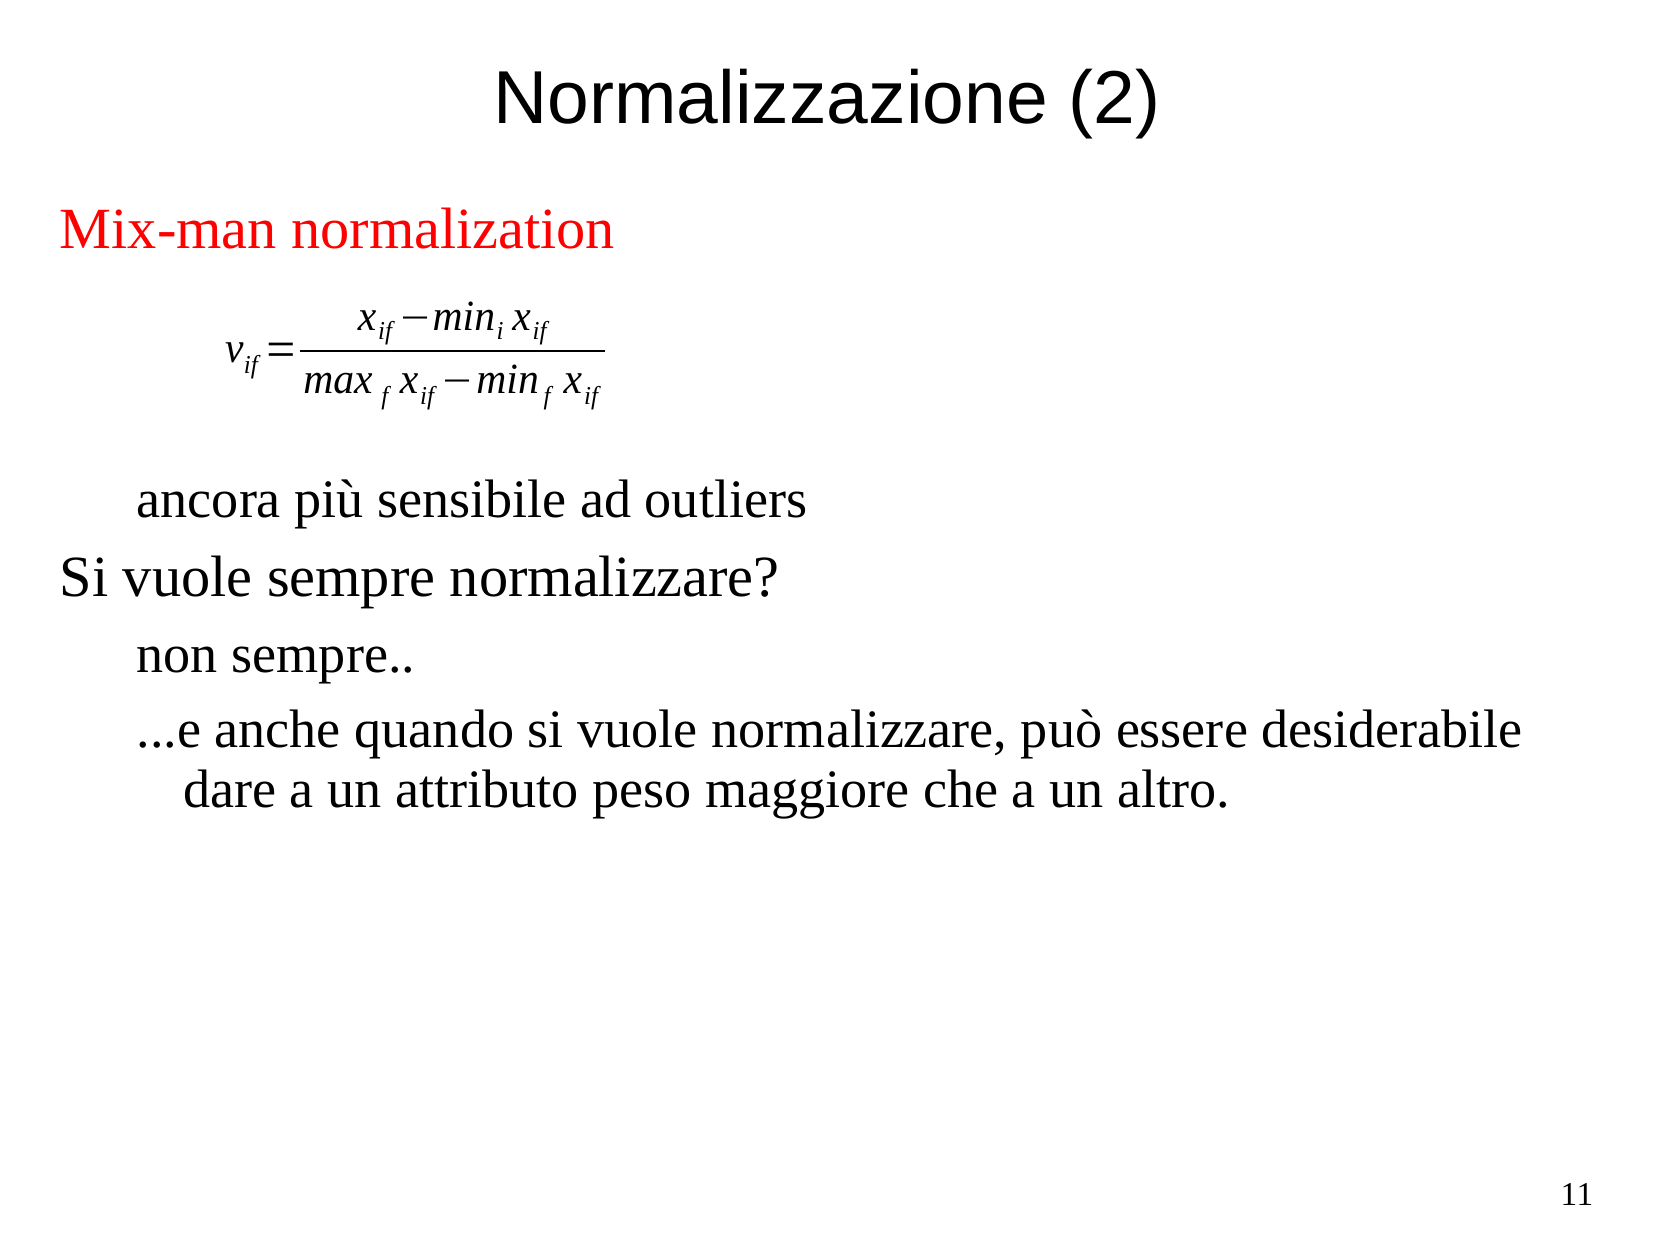

# Normalizzazione (2)
Mix-man normalization
ancora più sensibile ad outliers
Si vuole sempre normalizzare?
non sempre..
...e anche quando si vuole normalizzare, può essere desiderabile dare a un attributo peso maggiore che a un altro.